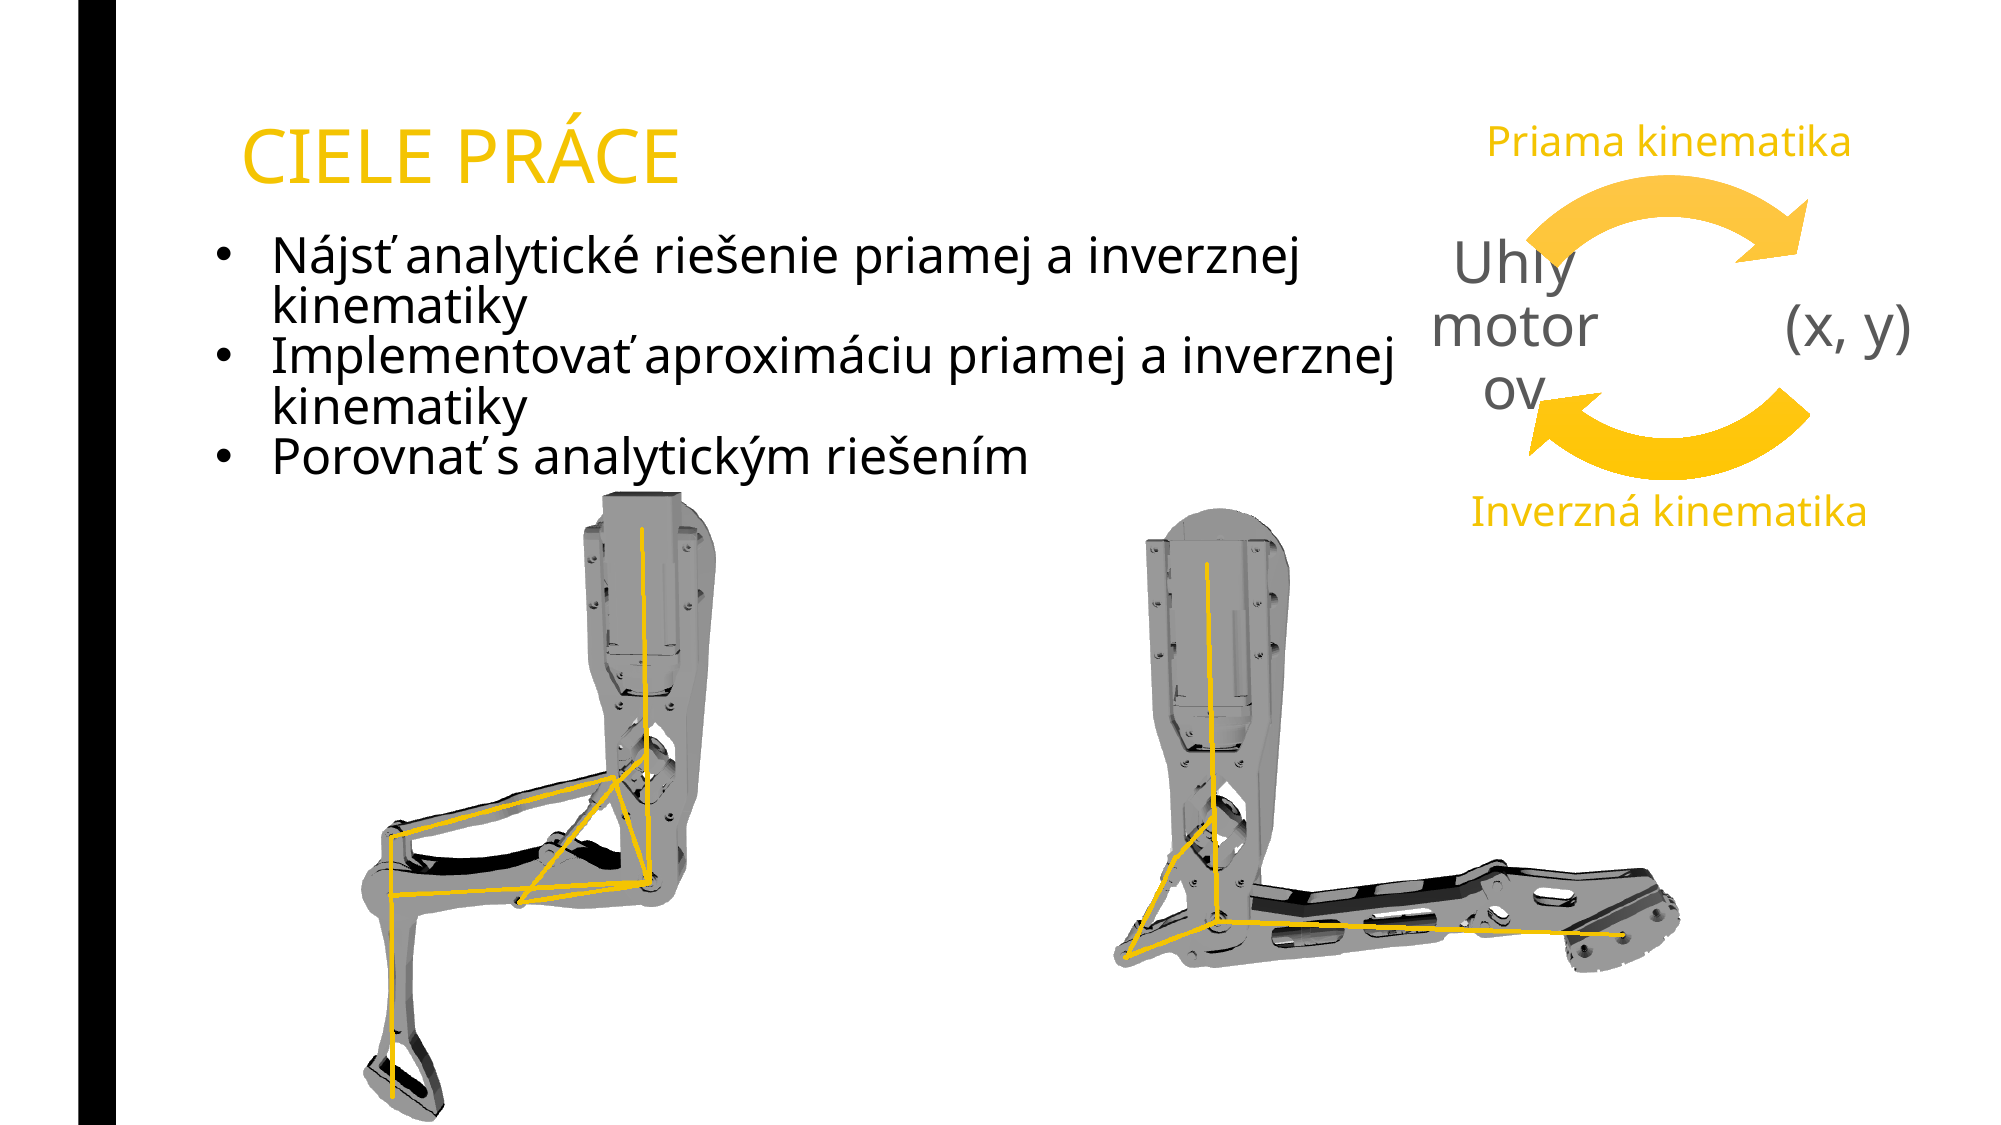

Uhly motorov
(x, y)
Priama kinematika
# CIELE PRÁCE
Nájsť analytické riešenie priamej a inverznej kinematiky
Implementovať aproximáciu priamej a inverznej kinematiky
Porovnať s analytickým riešením
Inverzná kinematika